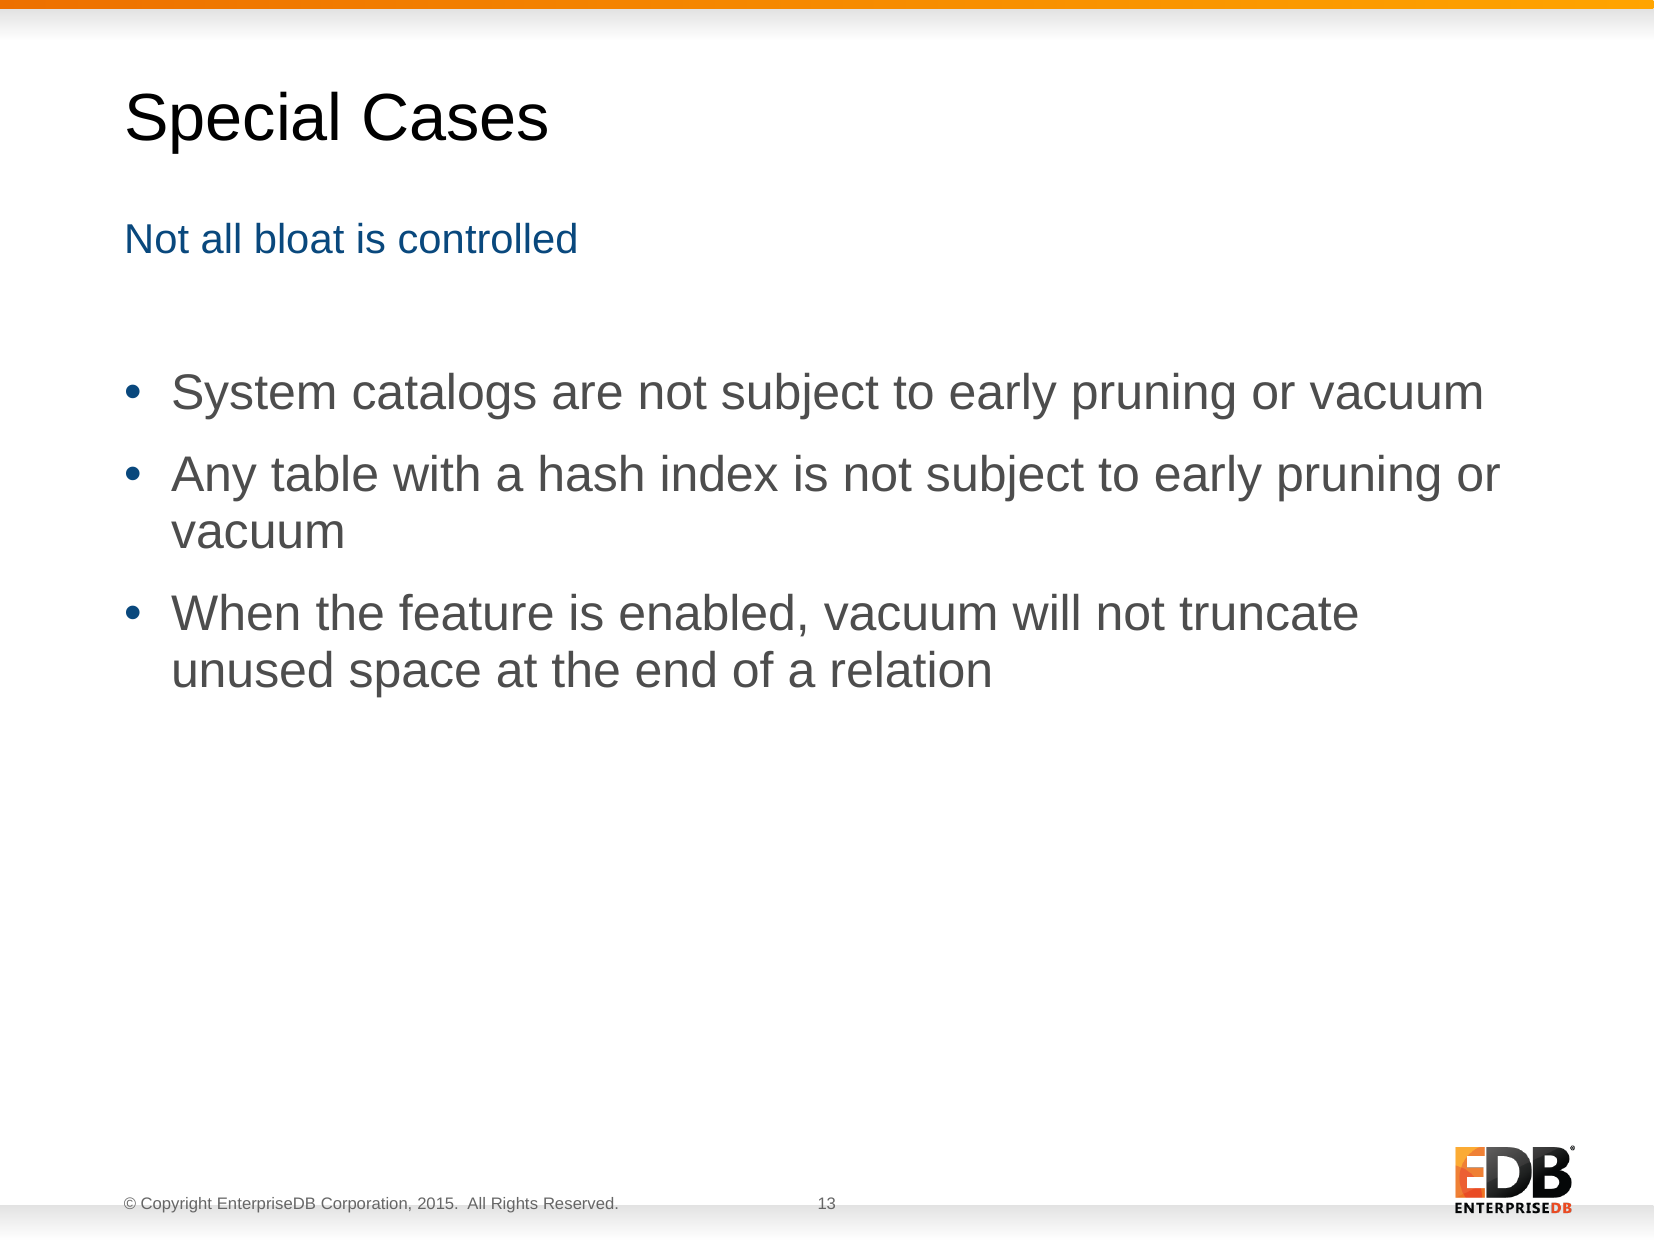

Special Cases
# Not all bloat is controlled
System catalogs are not subject to early pruning or vacuum
Any table with a hash index is not subject to early pruning or vacuum
When the feature is enabled, vacuum will not truncate unused space at the end of a relation